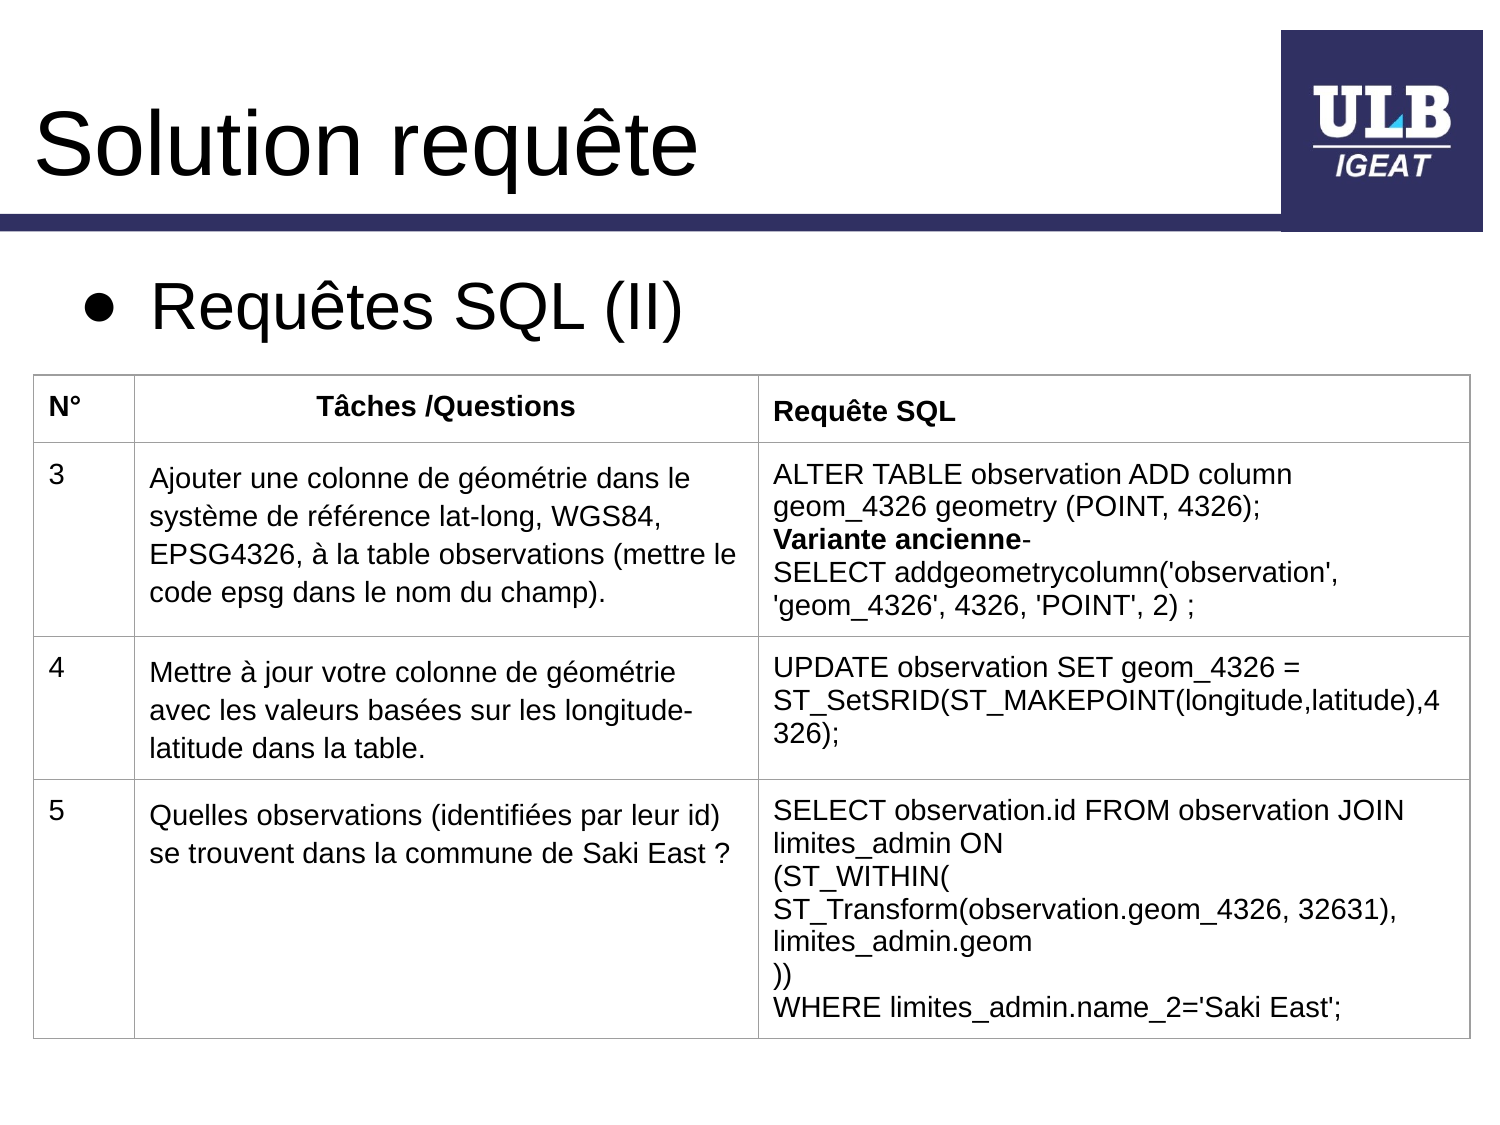

# Solution requête
Requêtes SQL (II)
| N° | Tâches /Questions | Requête SQL |
| --- | --- | --- |
| 3 | Ajouter une colonne de géométrie dans le système de référence lat-long, WGS84, EPSG4326, à la table observations (mettre le code epsg dans le nom du champ). | ALTER TABLE observation ADD column geom\_4326 geometry (POINT, 4326); Variante ancienne- SELECT addgeometrycolumn('observation', 'geom\_4326', 4326, 'POINT', 2) ; |
| 4 | Mettre à jour votre colonne de géométrie avec les valeurs basées sur les longitude-latitude dans la table. | UPDATE observation SET geom\_4326 = ST\_SetSRID(ST\_MAKEPOINT(longitude,latitude),4326); |
| 5 | Quelles observations (identifiées par leur id) se trouvent dans la commune de Saki East ? | SELECT observation.id FROM observation JOIN limites\_admin ON (ST\_WITHIN( ST\_Transform(observation.geom\_4326, 32631), limites\_admin.geom )) WHERE limites\_admin.name\_2='Saki East'; |